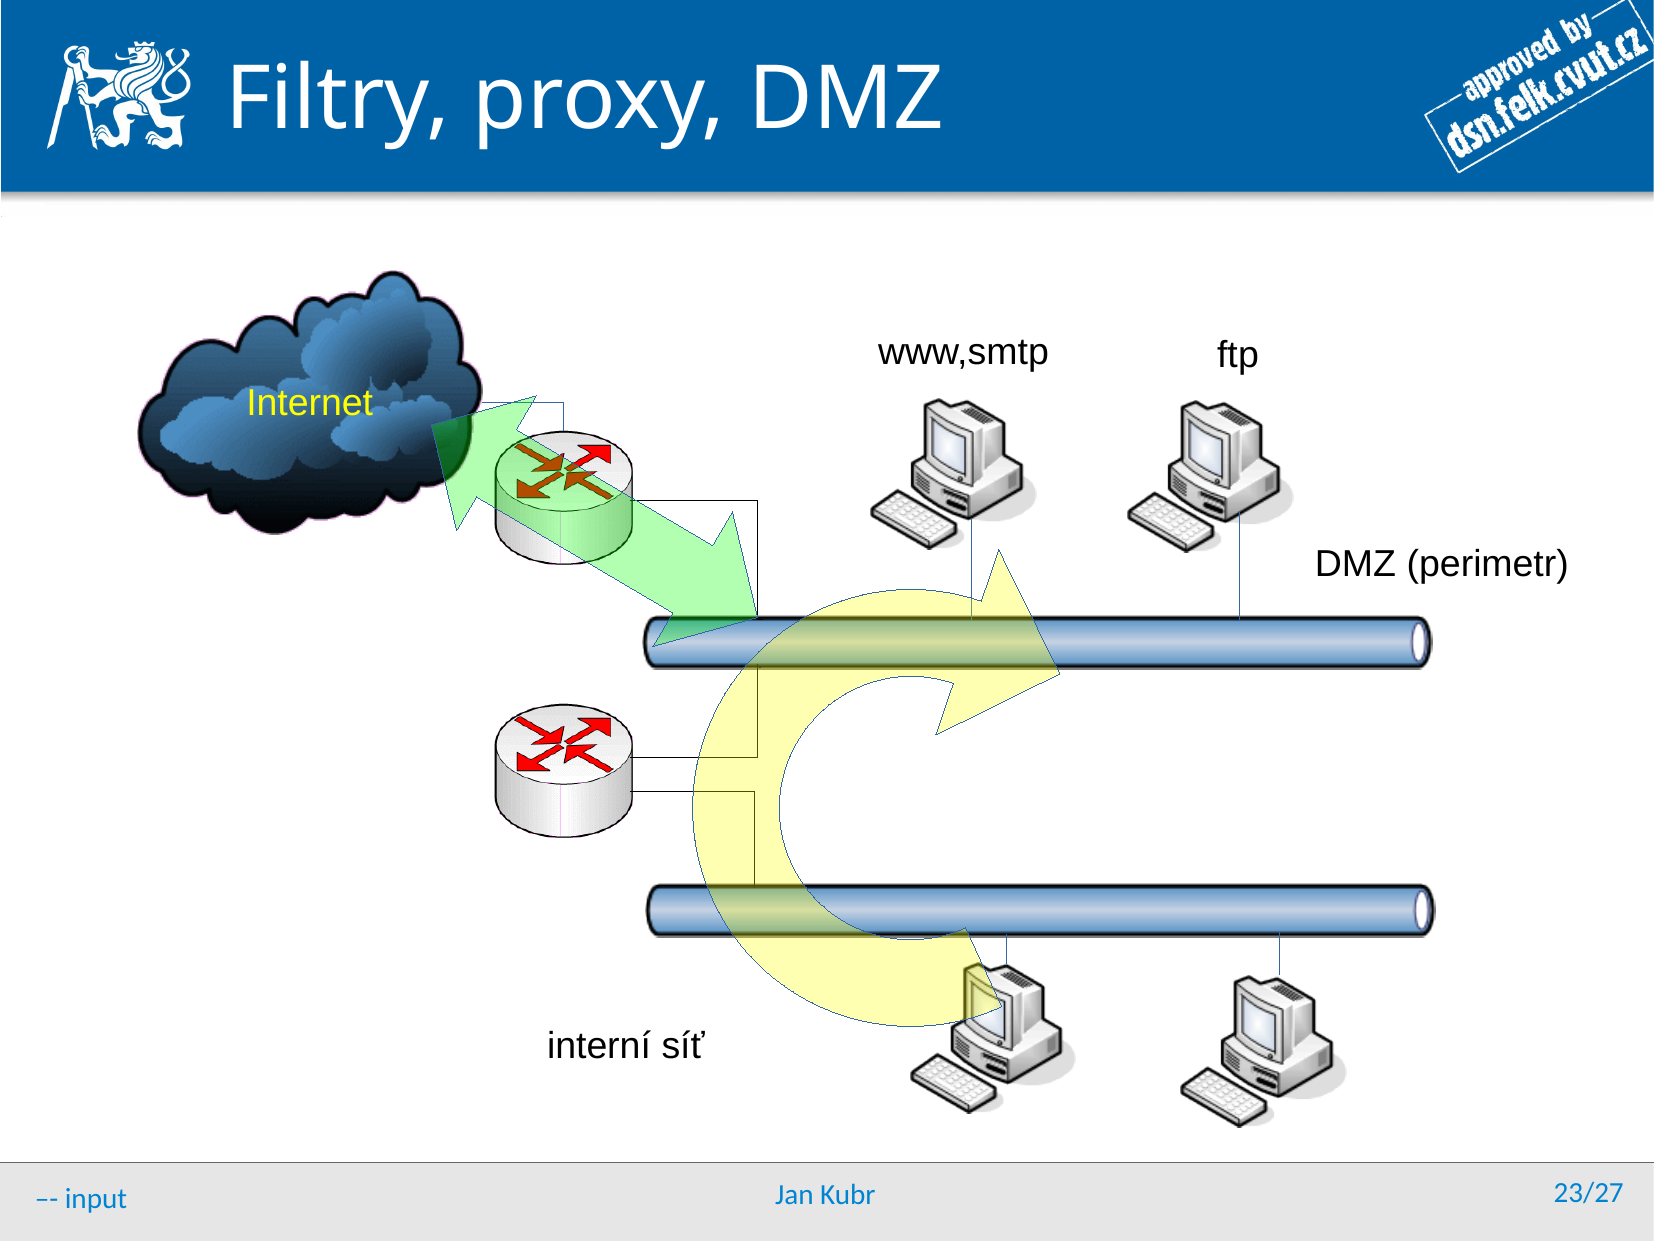

# Filtry, proxy, DMZ
Internet
www,smtp
ftp
DMZ (perimetr)
interní síť
23
Jan Kubr
02/2006